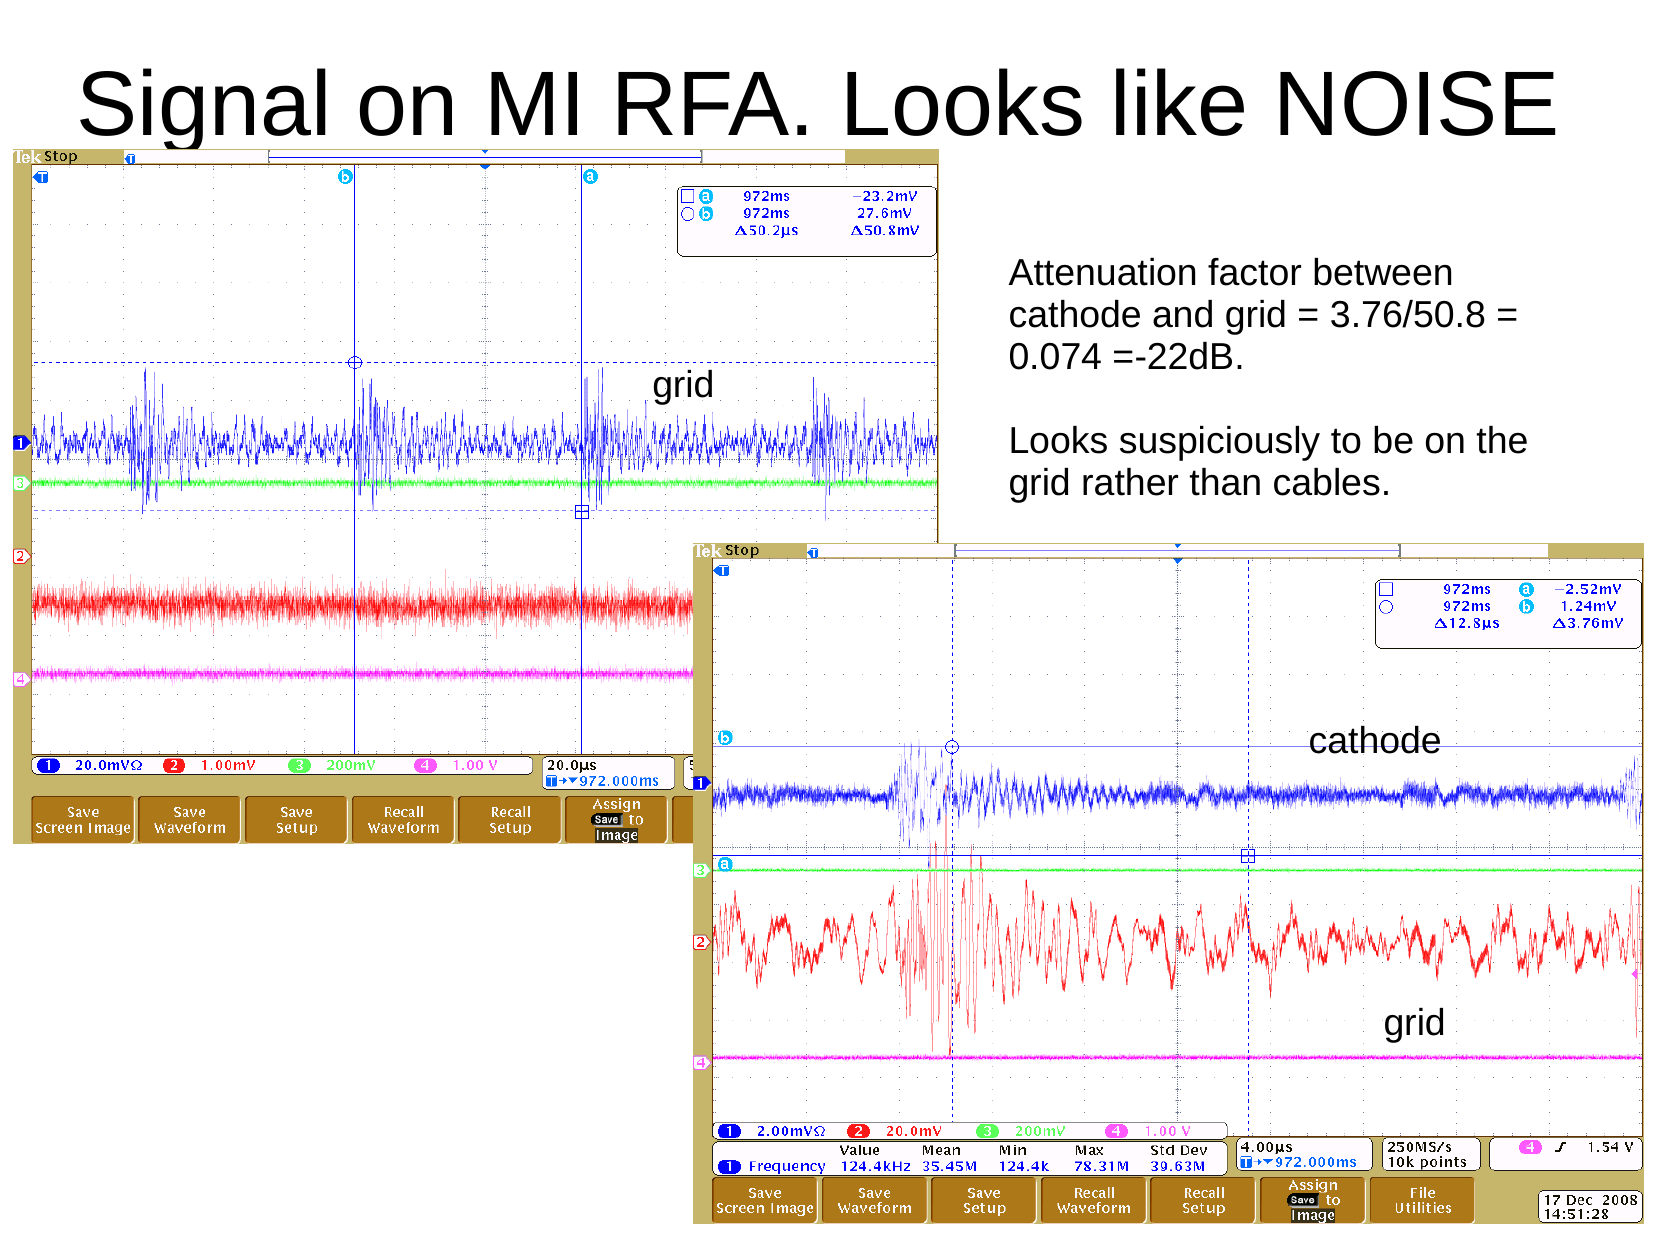

# Signal on MI RFA. Looks like NOISE
Attenuation factor between cathode and grid = 3.76/50.8 = 0.074 =-22dB.
Looks suspiciously to be on the grid rather than cables.
grid
cathode
grid